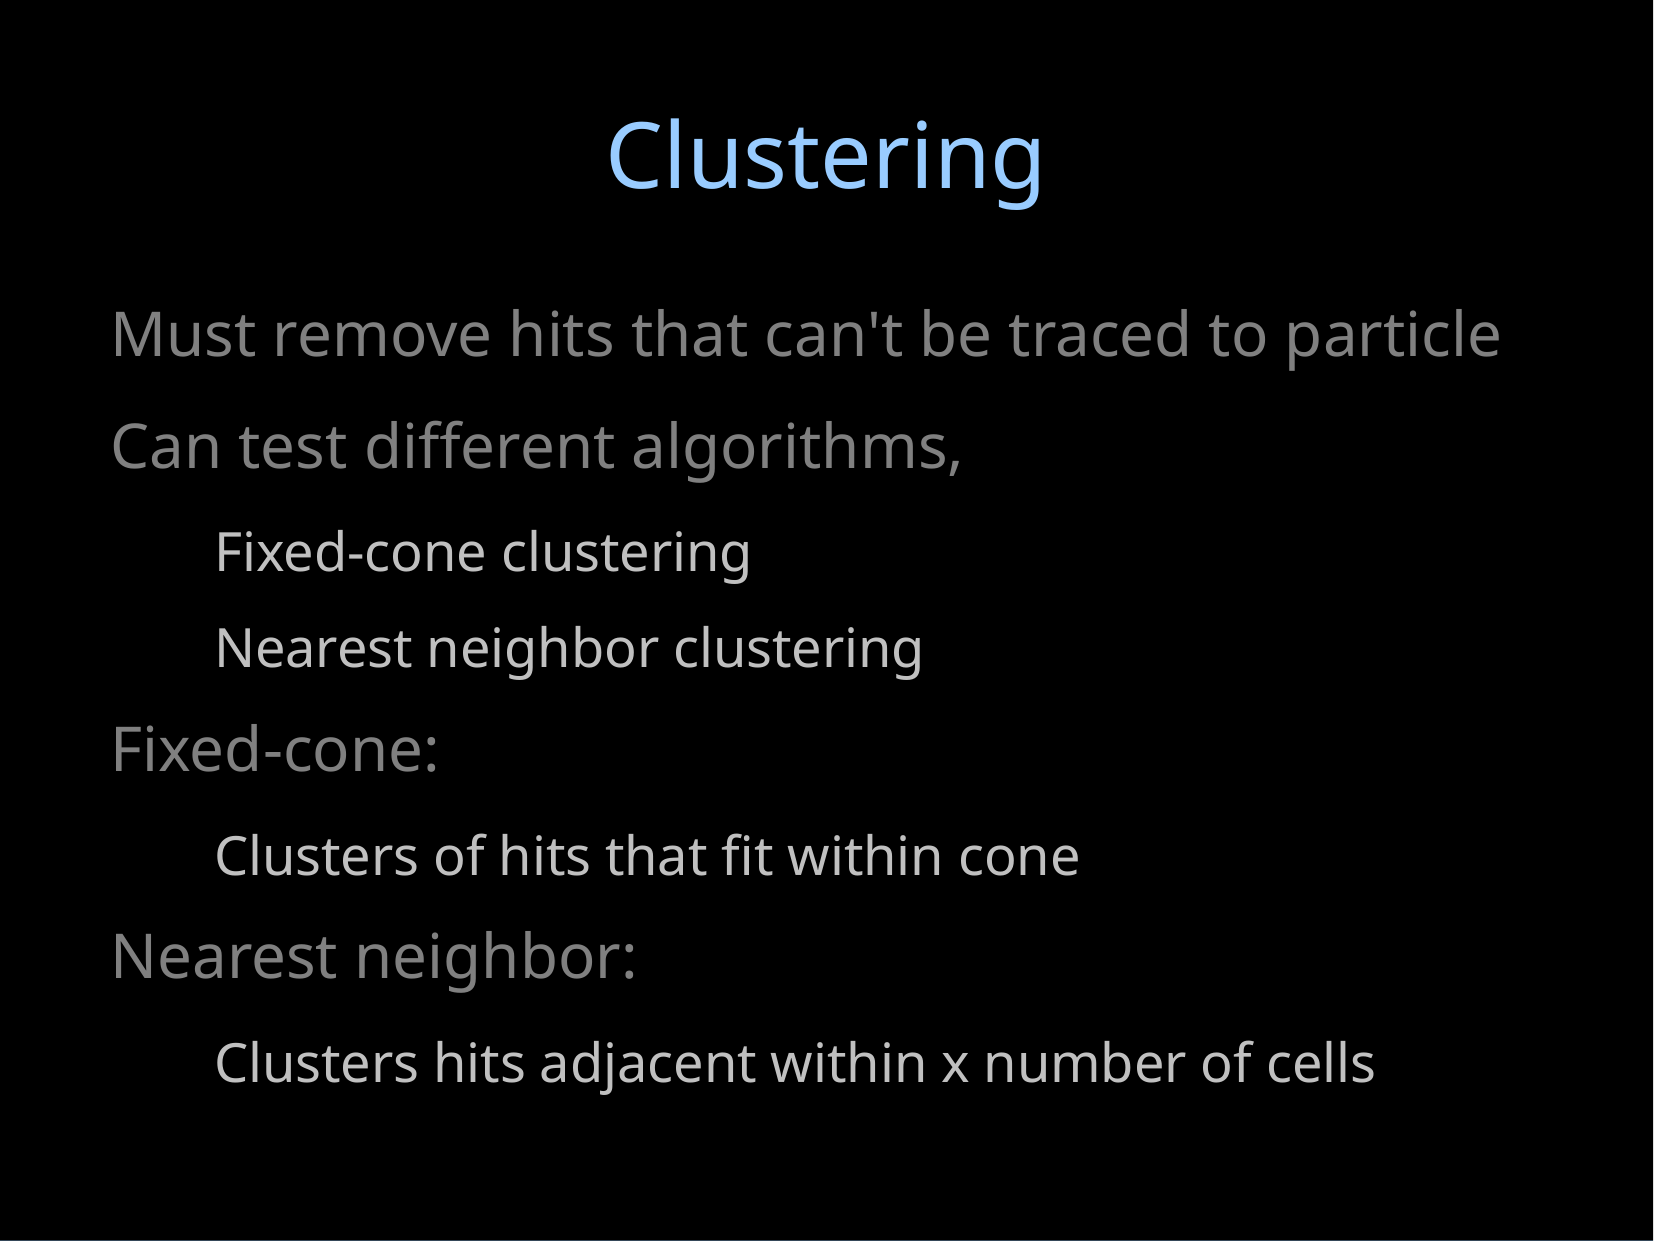

# Clustering
Must remove hits that can't be traced to particle
Can test different algorithms,
Fixed-cone clustering
Nearest neighbor clustering
Fixed-cone:
Clusters of hits that fit within cone
Nearest neighbor:
Clusters hits adjacent within x number of cells